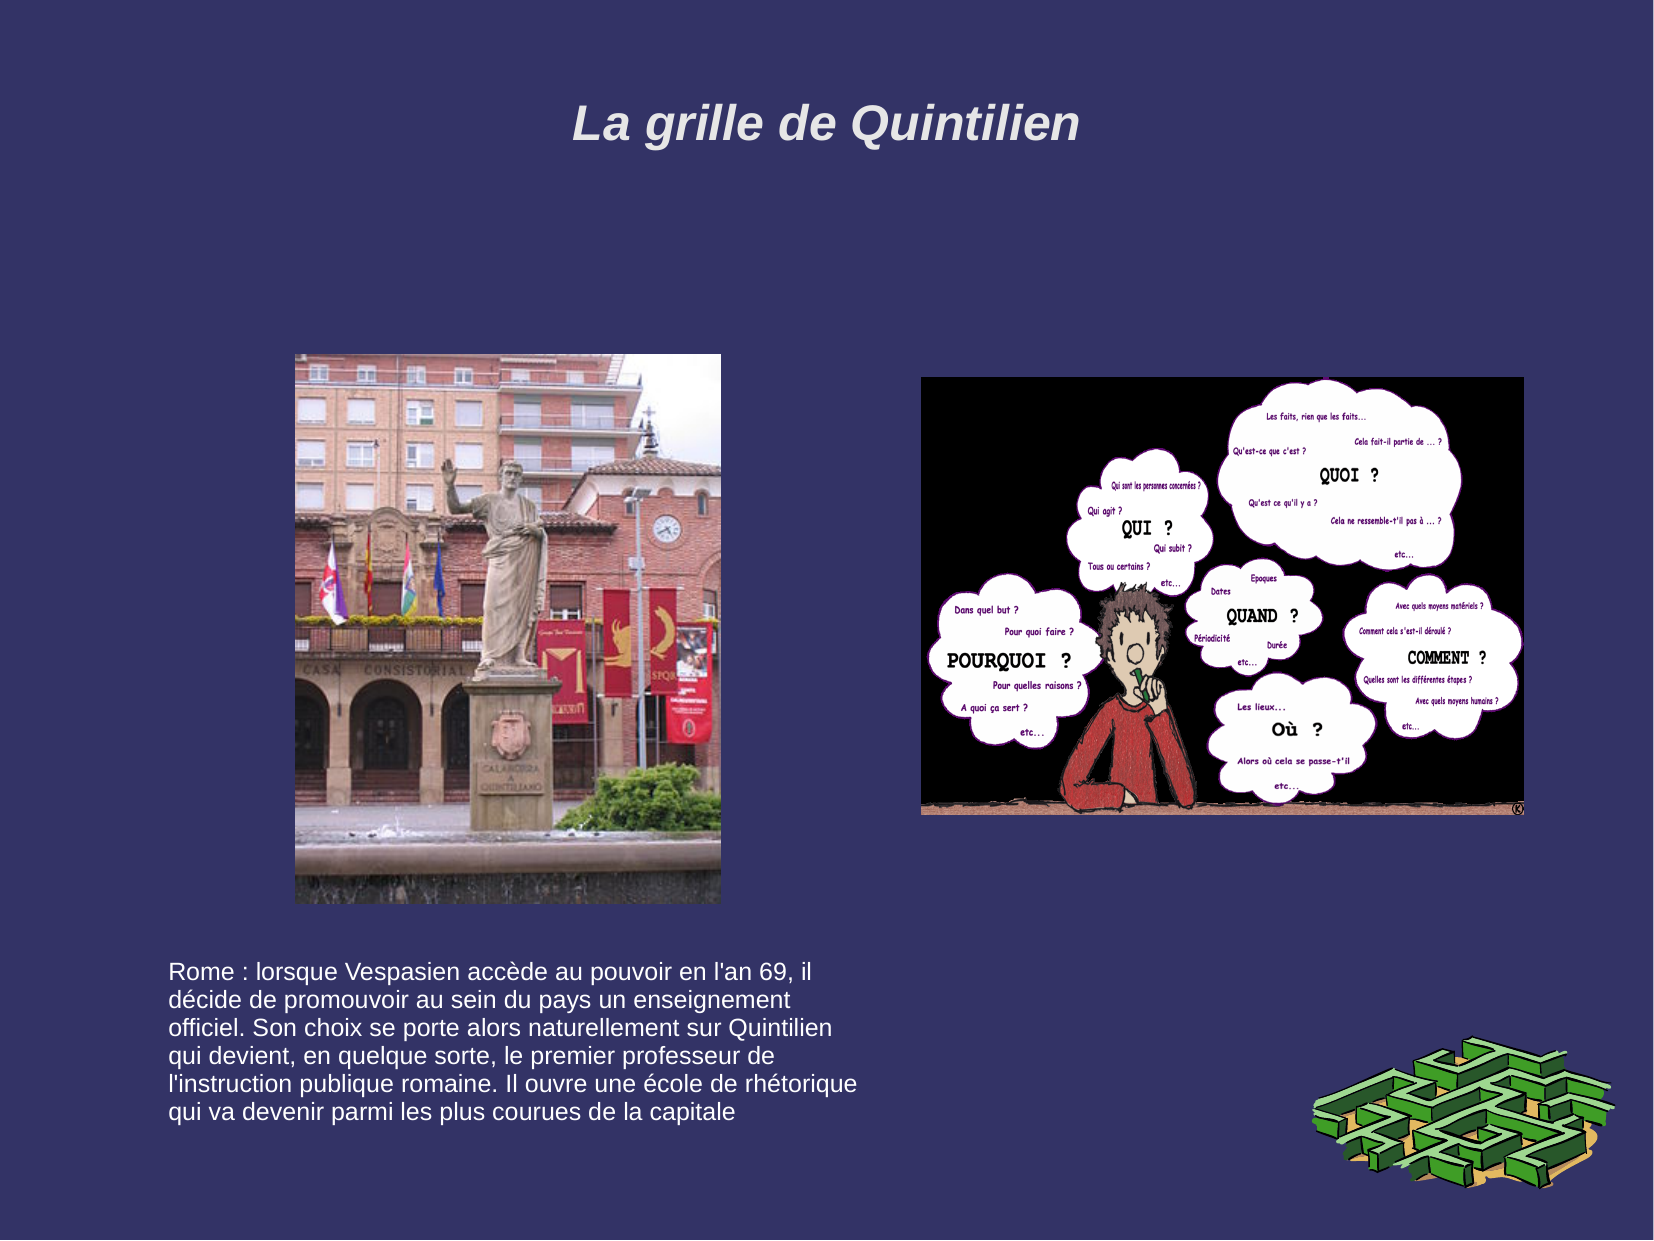

# La grille de Quintilien
Rome : lorsque Vespasien accède au pouvoir en l'an 69, il décide de promouvoir au sein du pays un enseignement officiel. Son choix se porte alors naturellement sur Quintilien qui devient, en quelque sorte, le premier professeur de l'instruction publique romaine. Il ouvre une école de rhétorique qui va devenir parmi les plus courues de la capitale